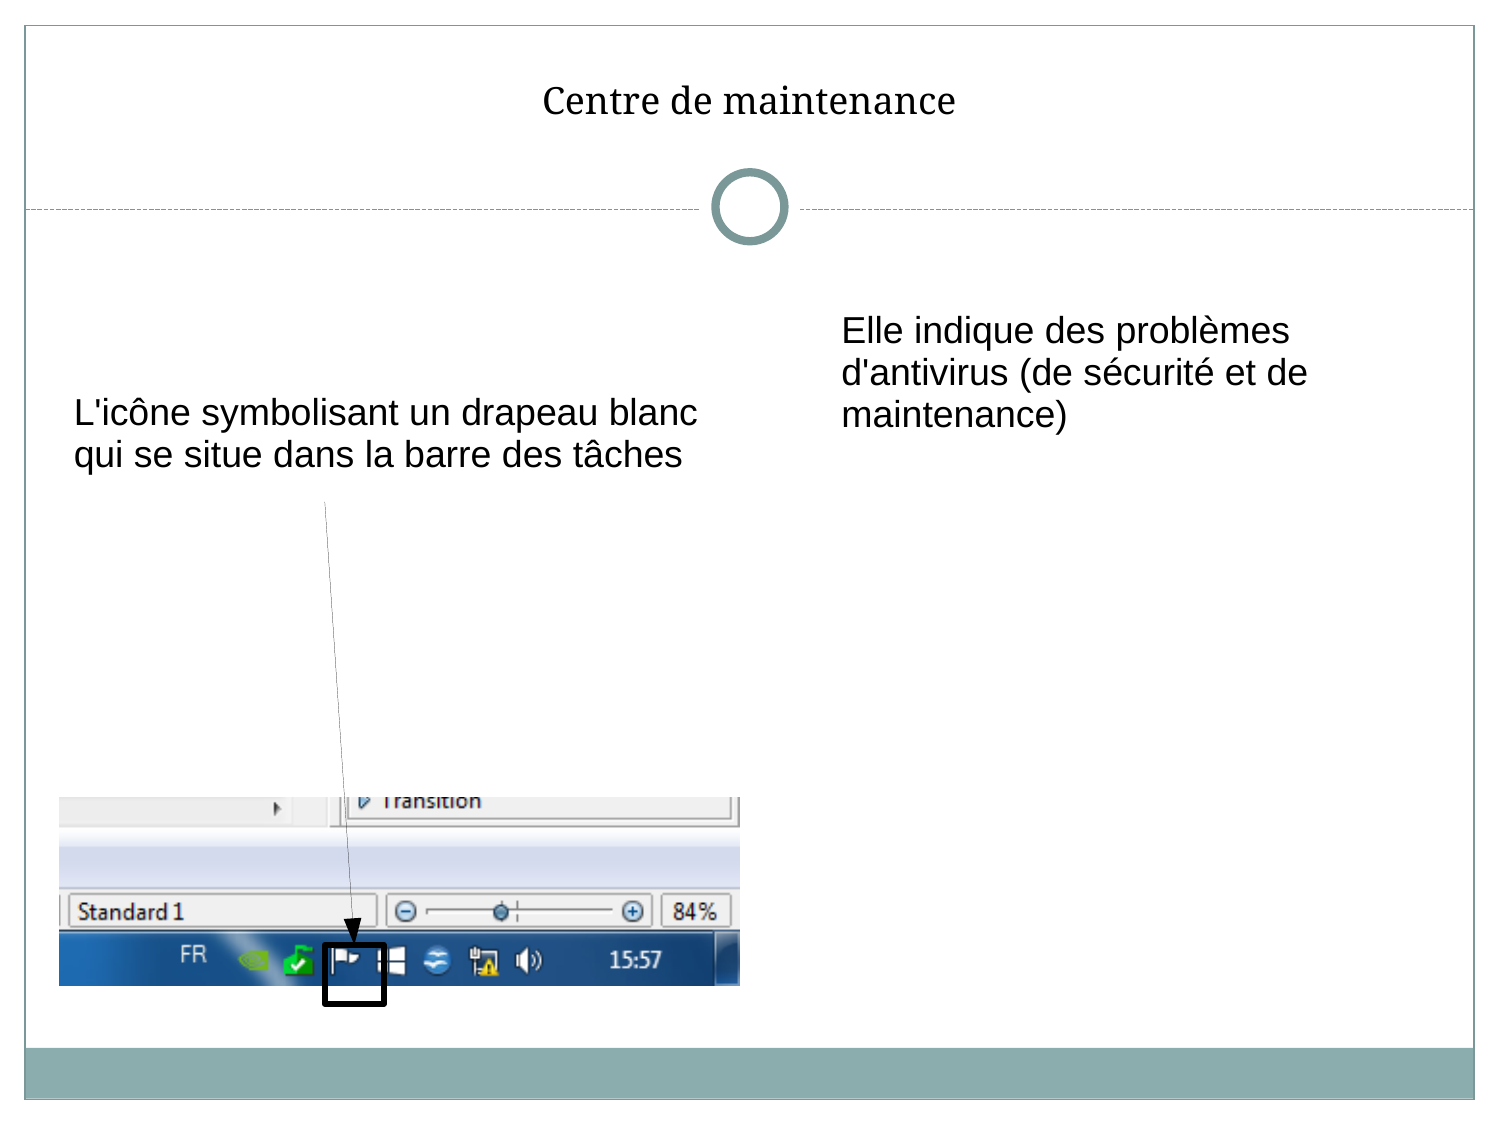

# Centre de maintenance
Elle indique des problèmes d'antivirus (de sécurité et de maintenance)
L'icône symbolisant un drapeau blanc qui se situe dans la barre des tâches